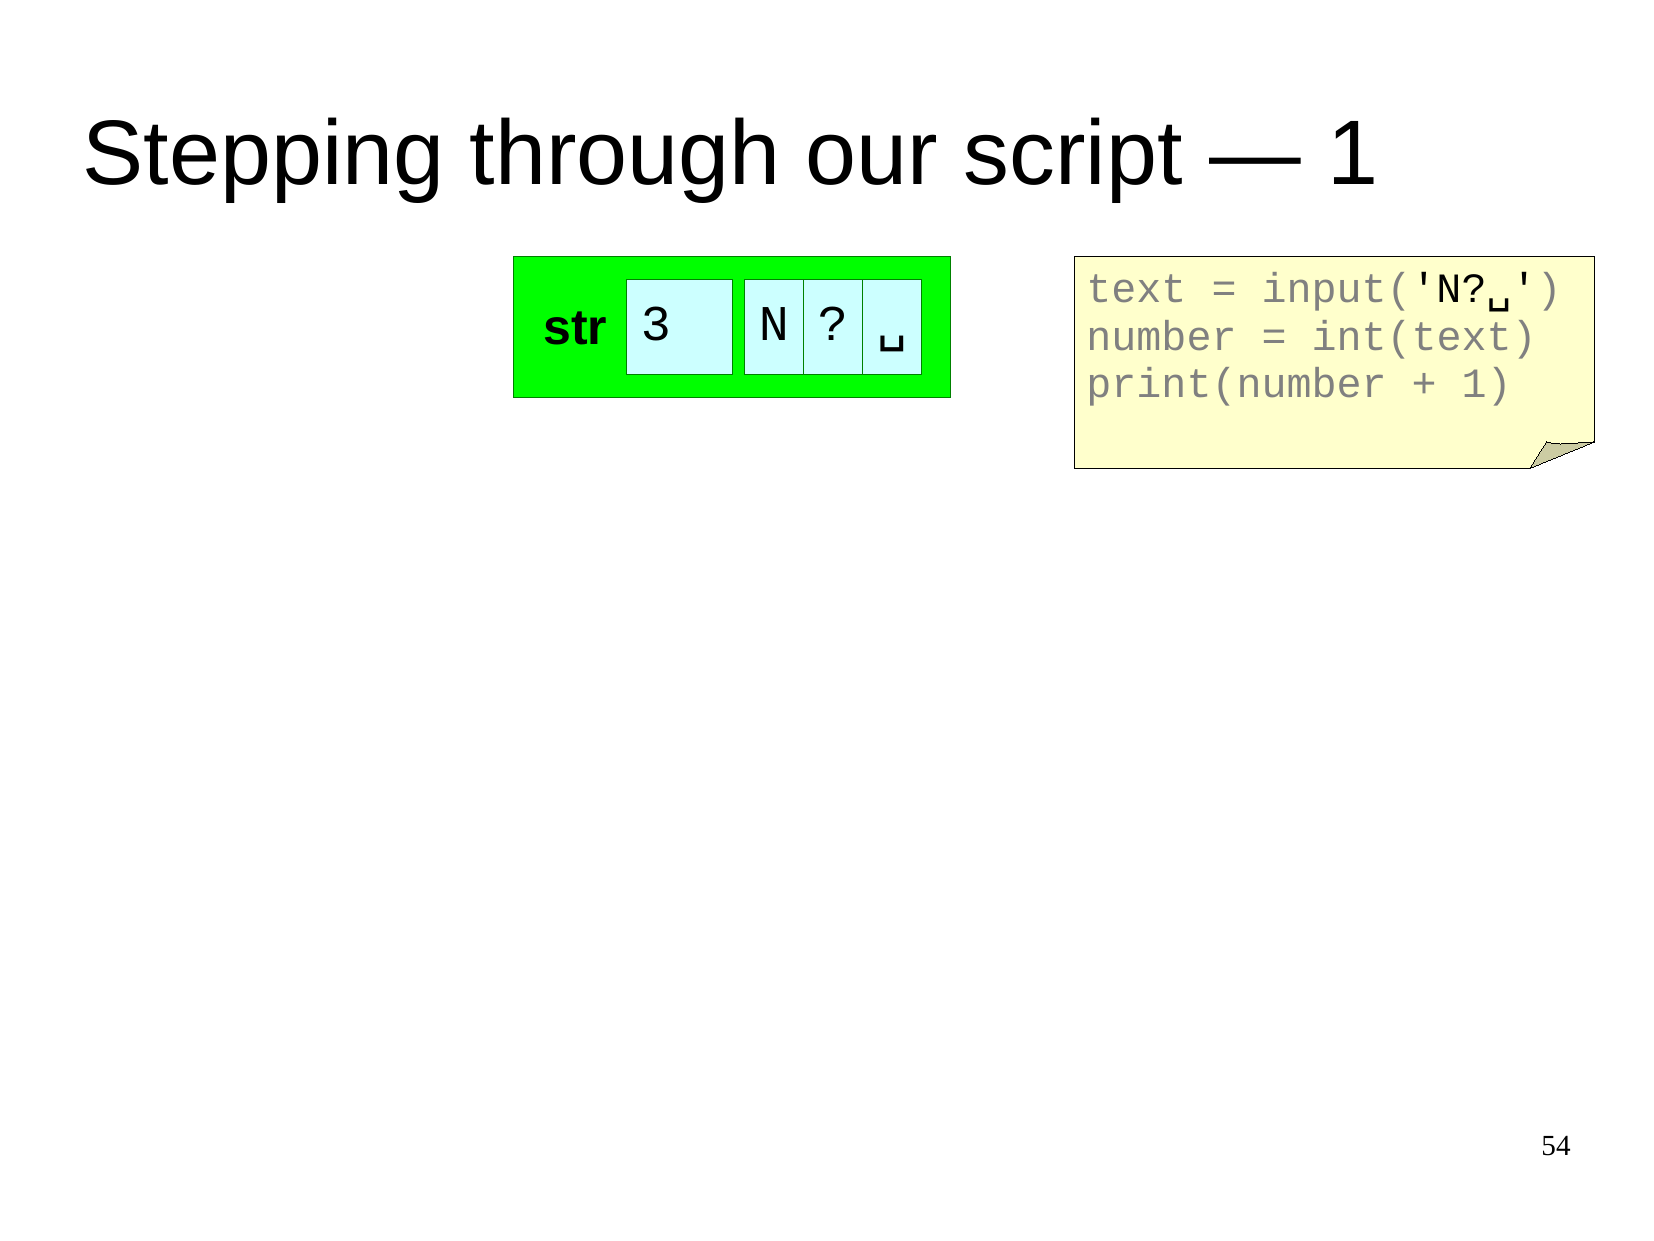

# Stepping through our script — 1
str
N
␣
3
?
text = input('N?␣')
number = int(text)
print(number + 1)
54